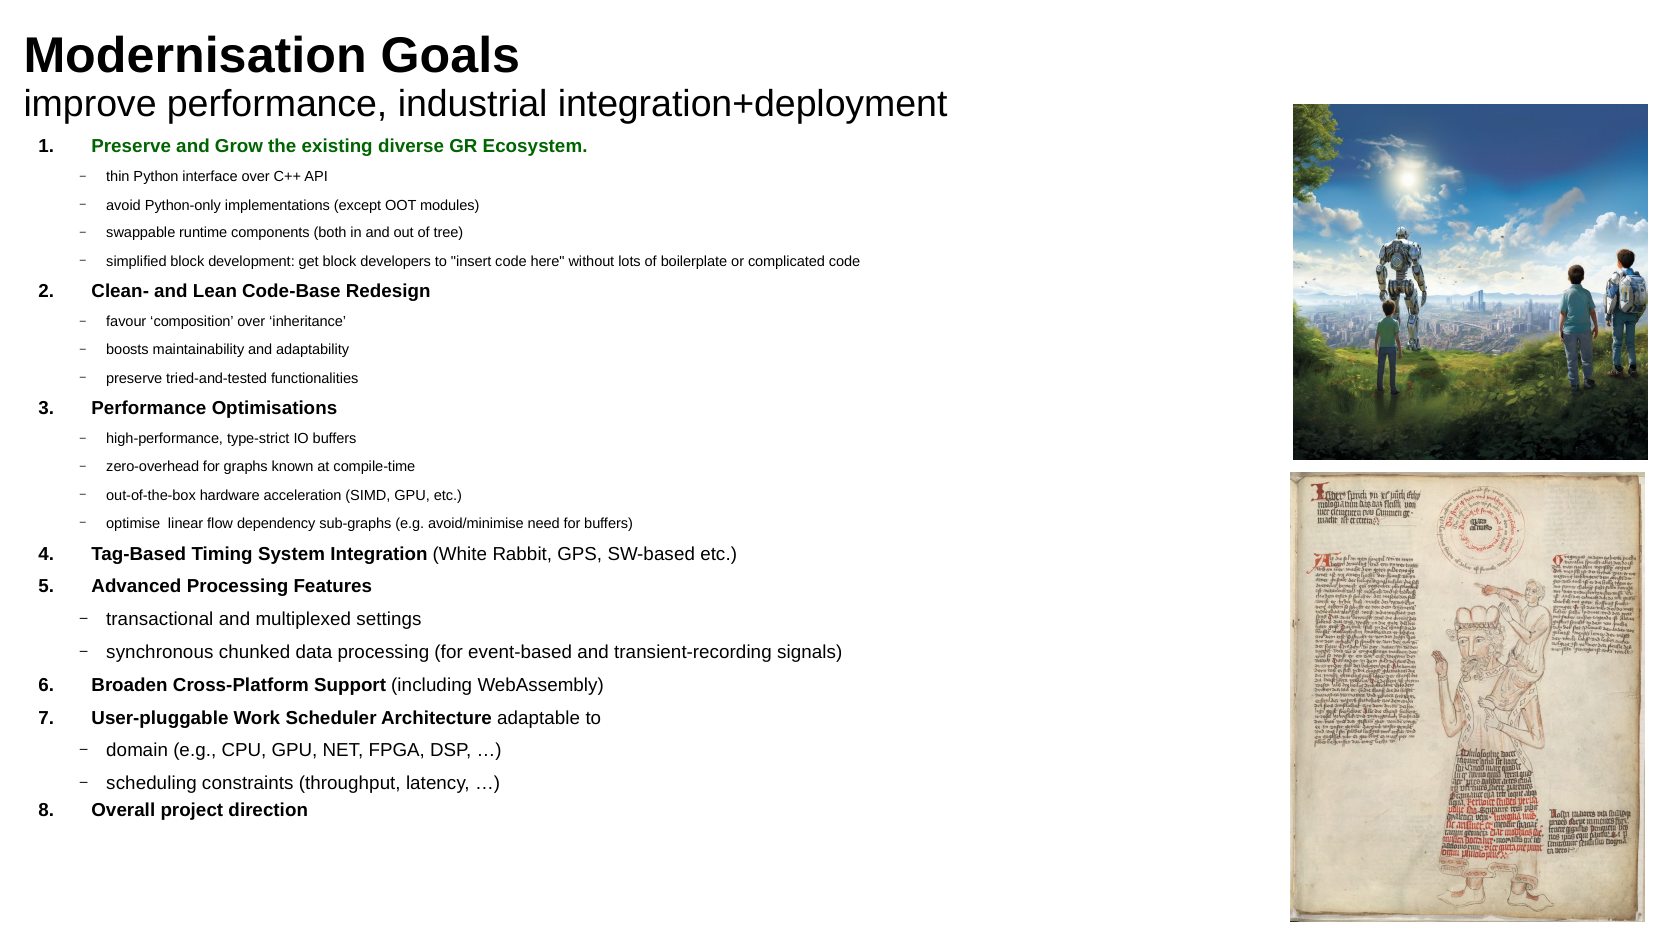

# Modernisation Goals improve performance, industrial integration+deployment
Preserve and Grow the existing diverse GR Ecosystem.
thin Python interface over C++ API
avoid Python-only implementations (except OOT modules)
swappable runtime components (both in and out of tree)
simplified block development: get block developers to "insert code here" without lots of boilerplate or complicated code
Clean- and Lean Code-Base Redesign
favour ‘composition’ over ‘inheritance’
boosts maintainability and adaptability
preserve tried-and-tested functionalities
Performance Optimisations
high-performance, type-strict IO buffers
zero-overhead for graphs known at compile-time
out-of-the-box hardware acceleration (SIMD, GPU, etc.)
optimise linear flow dependency sub-graphs (e.g. avoid/minimise need for buffers)
Tag-Based Timing System Integration (White Rabbit, GPS, SW-based etc.)
Advanced Processing Features
transactional and multiplexed settings
synchronous chunked data processing (for event-based and transient-recording signals)
Broaden Cross-Platform Support (including WebAssembly)
User-pluggable Work Scheduler Architecture adaptable to
domain (e.g., CPU, GPU, NET, FPGA, DSP, …)
scheduling constraints (throughput, latency, …)
Overall project direction